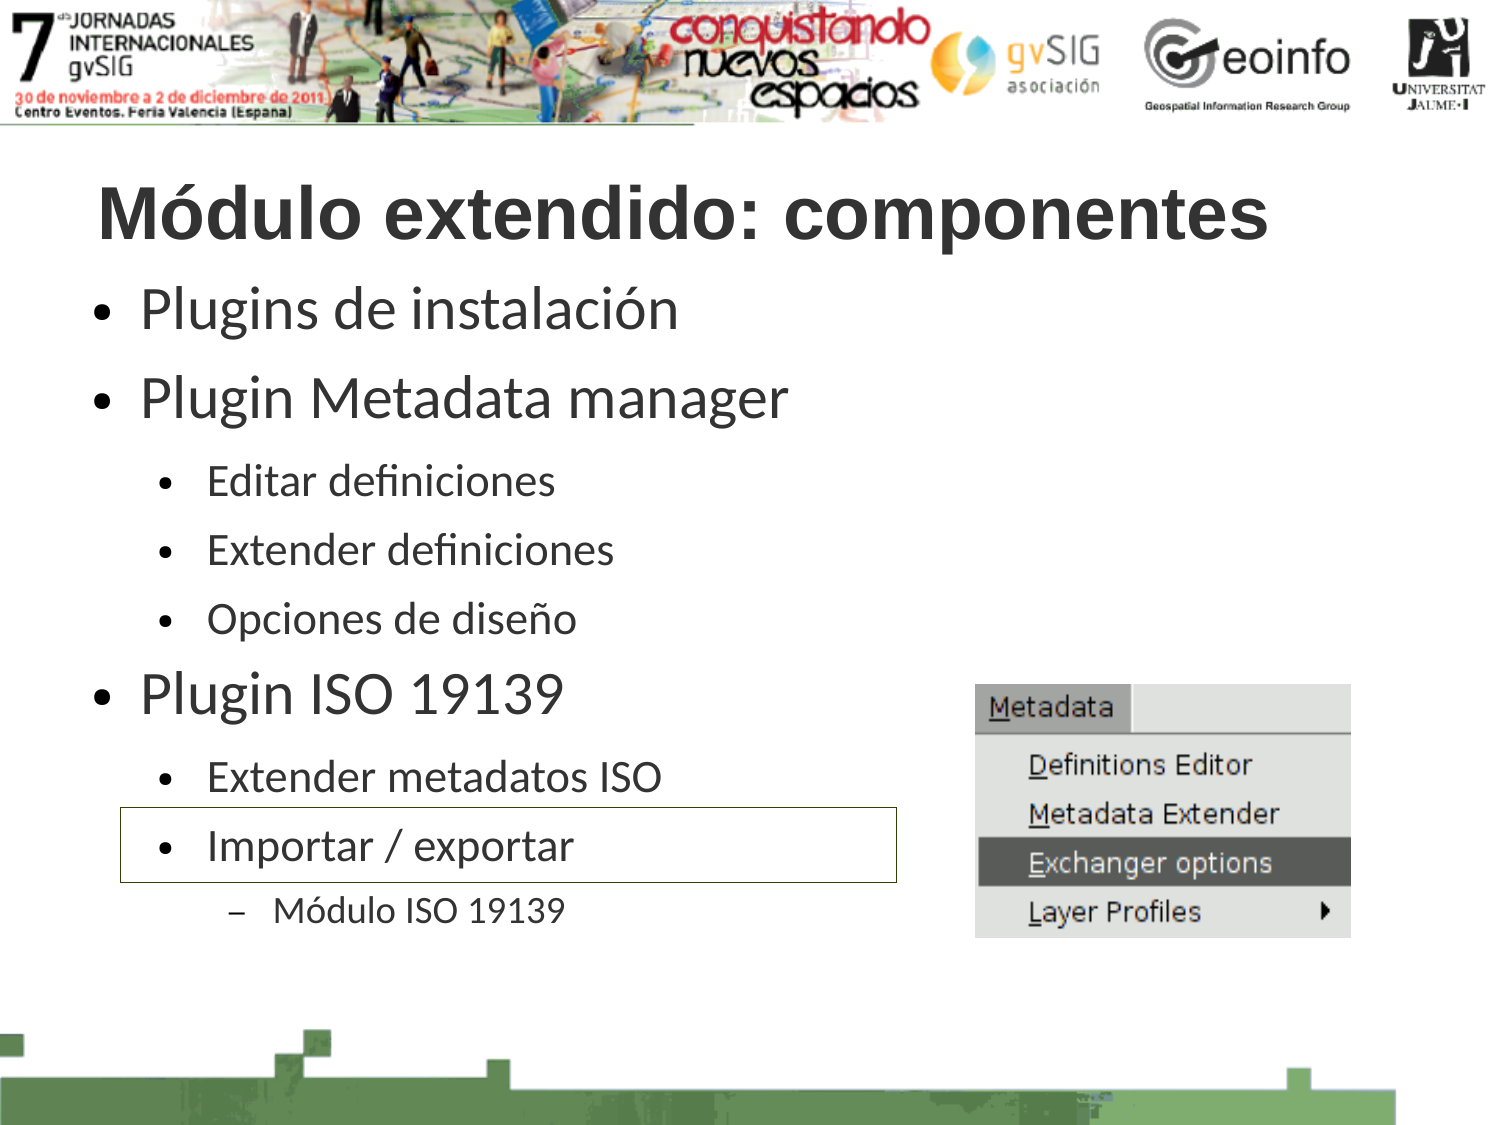

# Módulo extendido: componentes
Plugins de instalación
Plugin Metadata manager
Editar definiciones
Extender definiciones
Opciones de diseño
Plugin ISO 19139
Extender metadatos ISO
Importar / exportar
Módulo ISO 19139